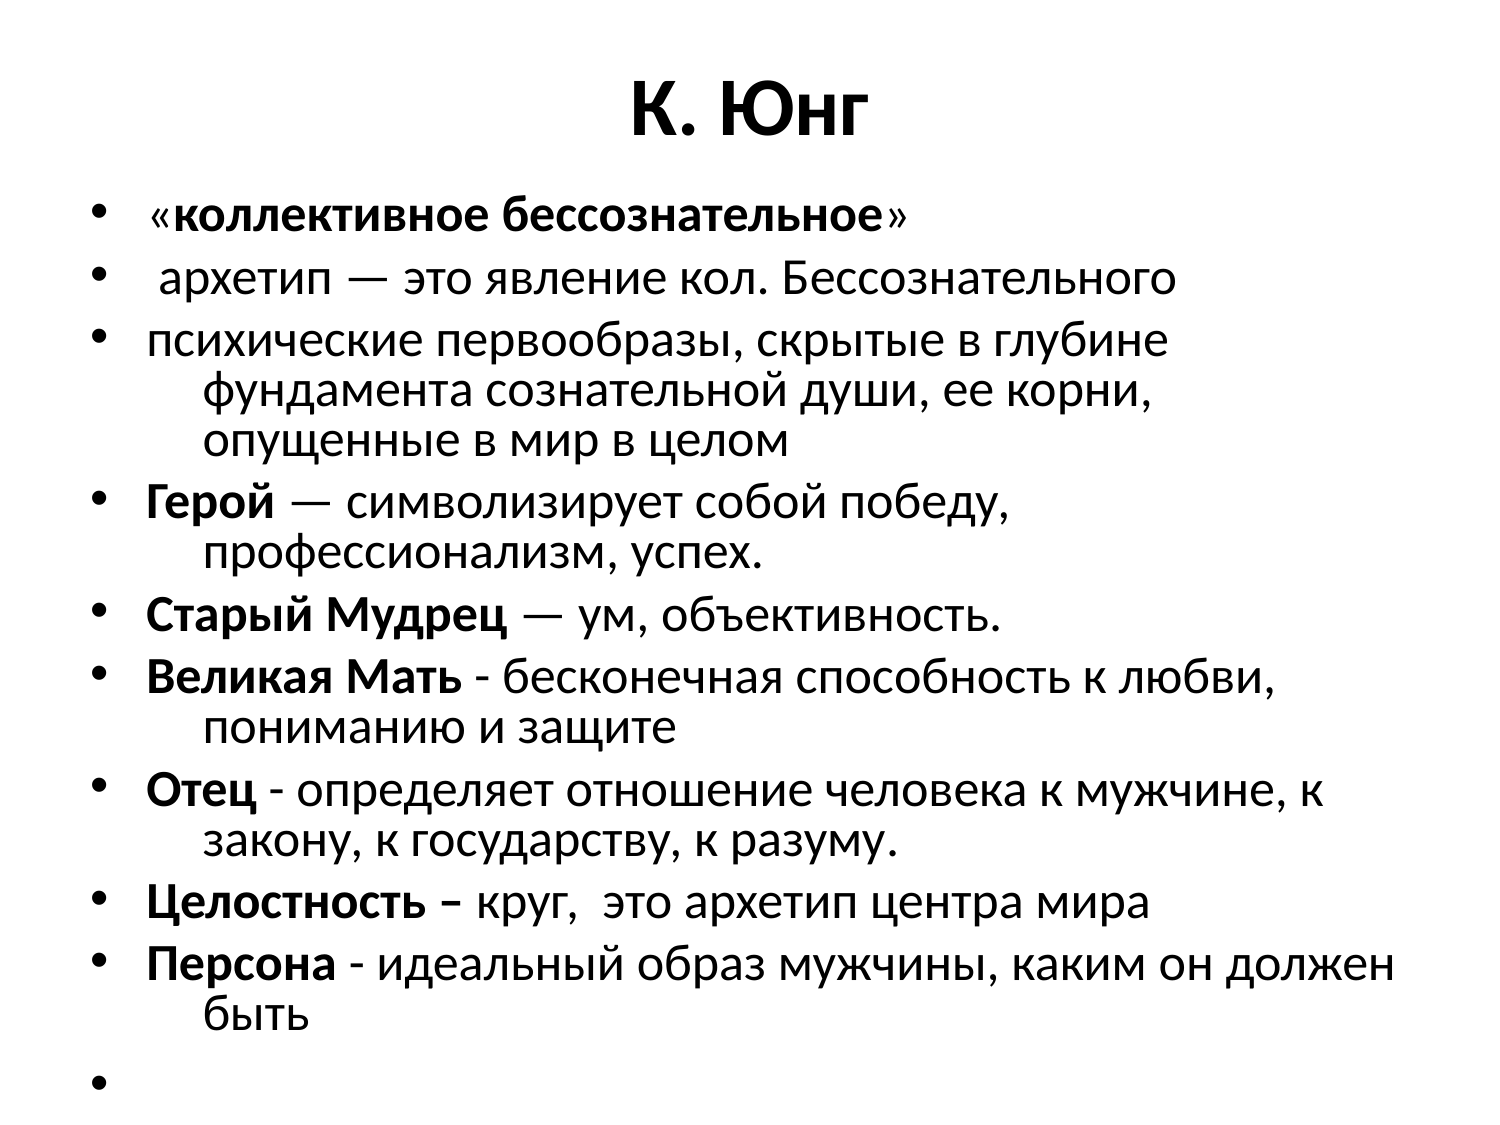

# К. Юнг
«коллективное бессознательное»
 архетип — это явление кол. Бессознательного
психические первообразы, скрытые в глубине фундамента сознательной души, ее корни, опущенные в мир в целом
Герой — символизирует собой победу, профессионализм, успех.
Старый Мудрец — ум, объективность.
Великая Мать - бесконечная способность к любви, пониманию и защите
Отец - определяет отношение человека к мужчине, к закону, к государству, к разуму.
Целостность – круг,  это архетип центра мира
Персона - идеальный образ мужчины, каким он должен быть